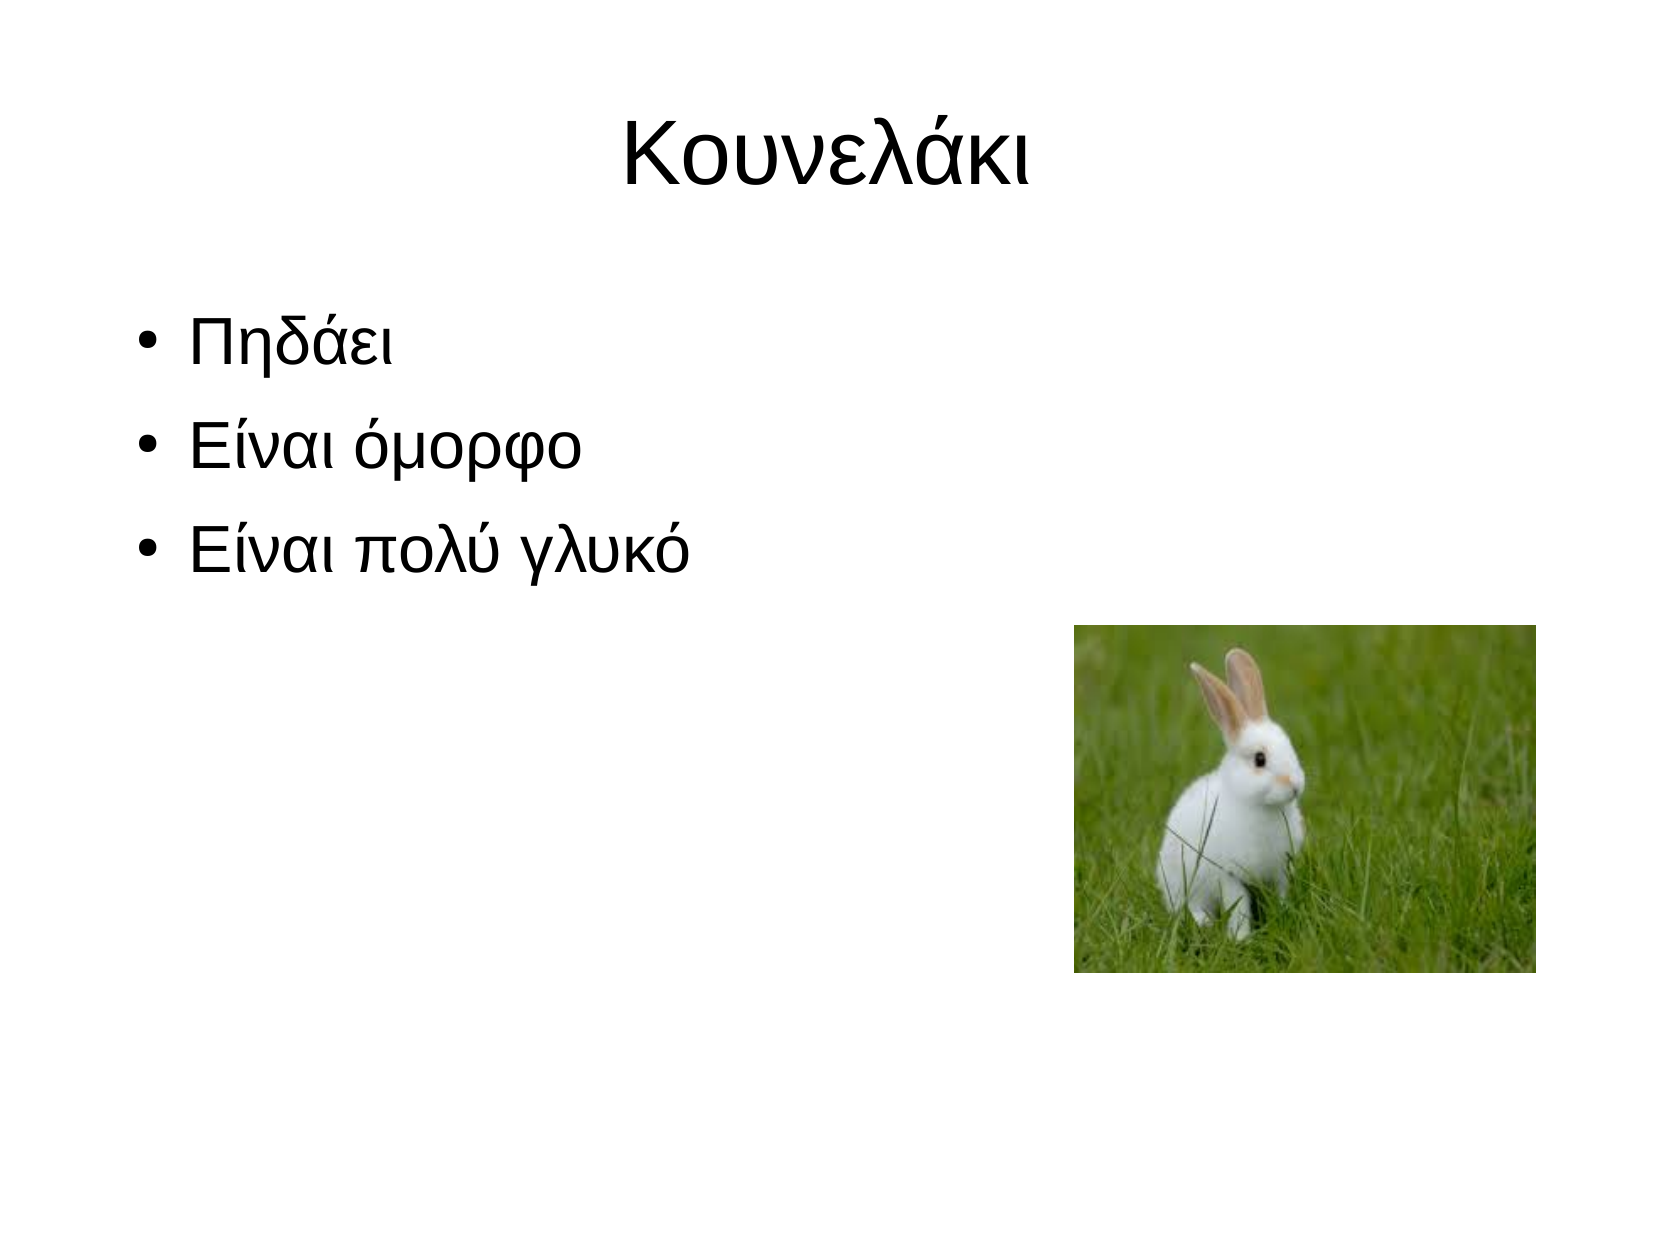

# Κουνελάκι
Πηδάει
Είναι όμορφο
Είναι πολύ γλυκό